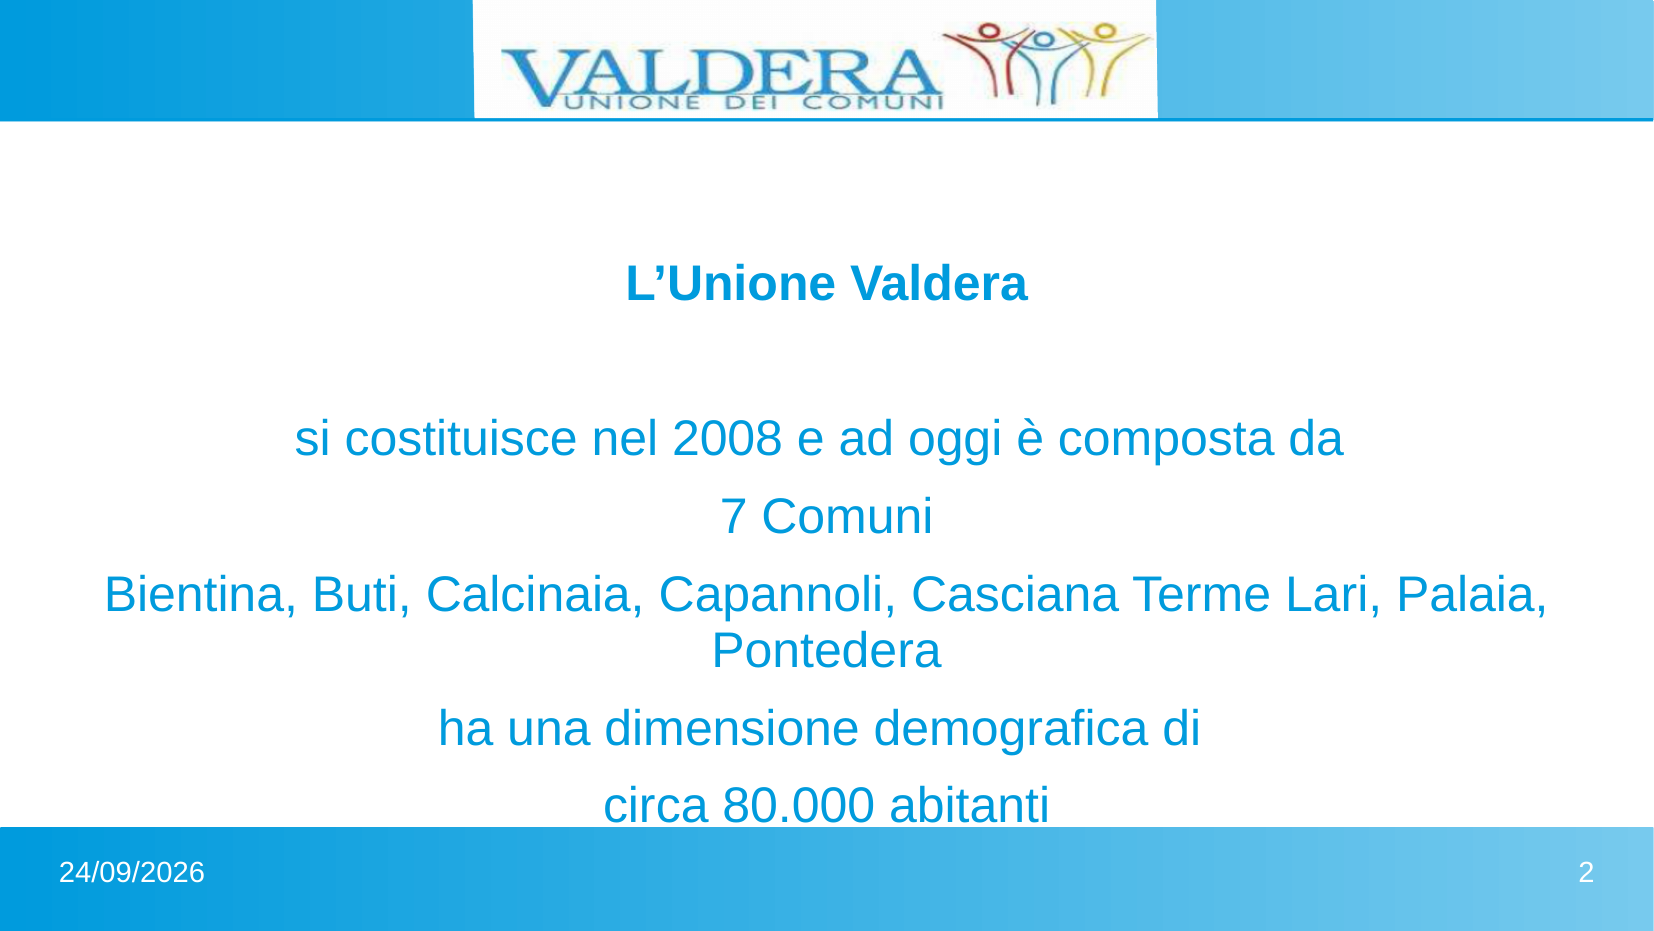

# .
L’Unione Valdera
si costituisce nel 2008 e ad oggi è composta da
7 Comuni
Bientina, Buti, Calcinaia, Capannoli, Casciana Terme Lari, Palaia, Pontedera
ha una dimensione demografica di
circa 80.000 abitanti
2